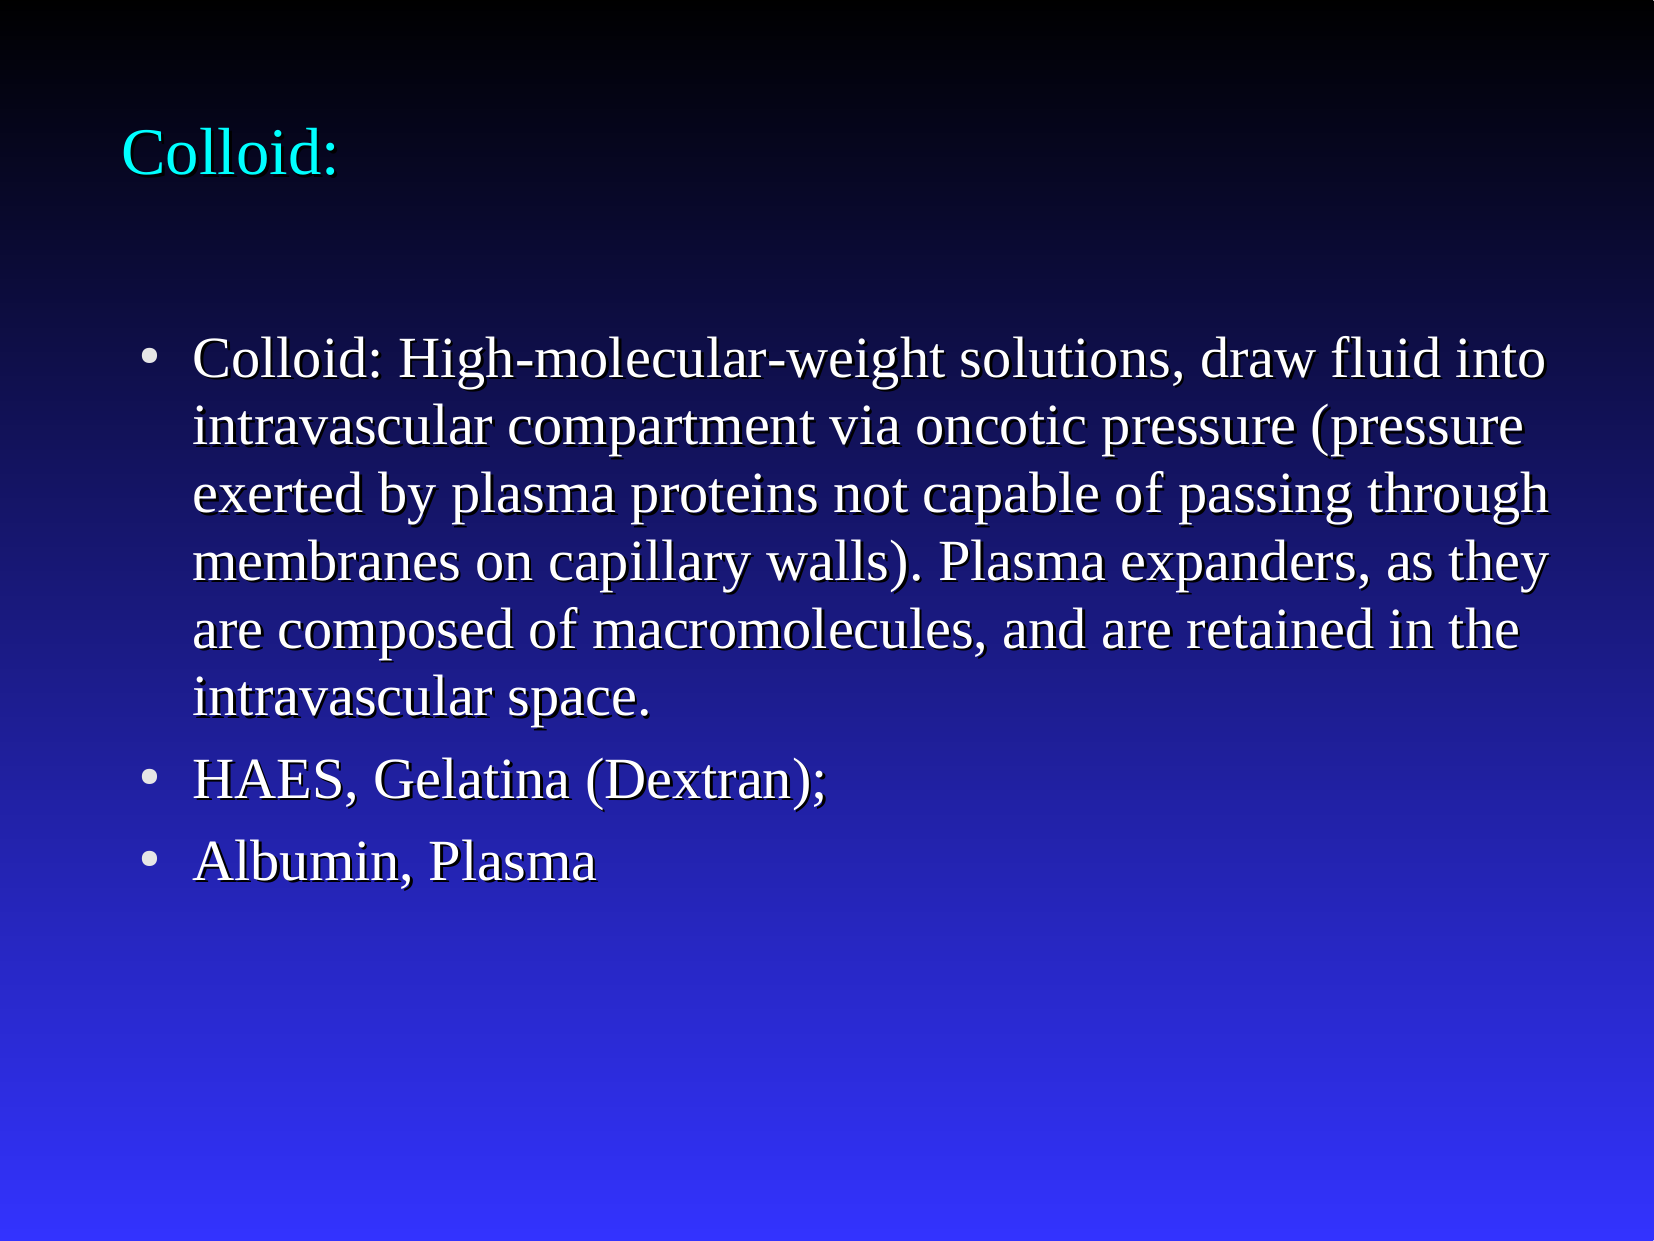

# Colloid:
Colloid: High-molecular-weight solutions, draw fluid into intravascular compartment via oncotic pressure (pressure exerted by plasma proteins not capable of passing through membranes on capillary walls). Plasma expanders, as they are composed of macromolecules, and are retained in the intravascular space.
HAES, Gelatina (Dextran);
Albumin, Plasma